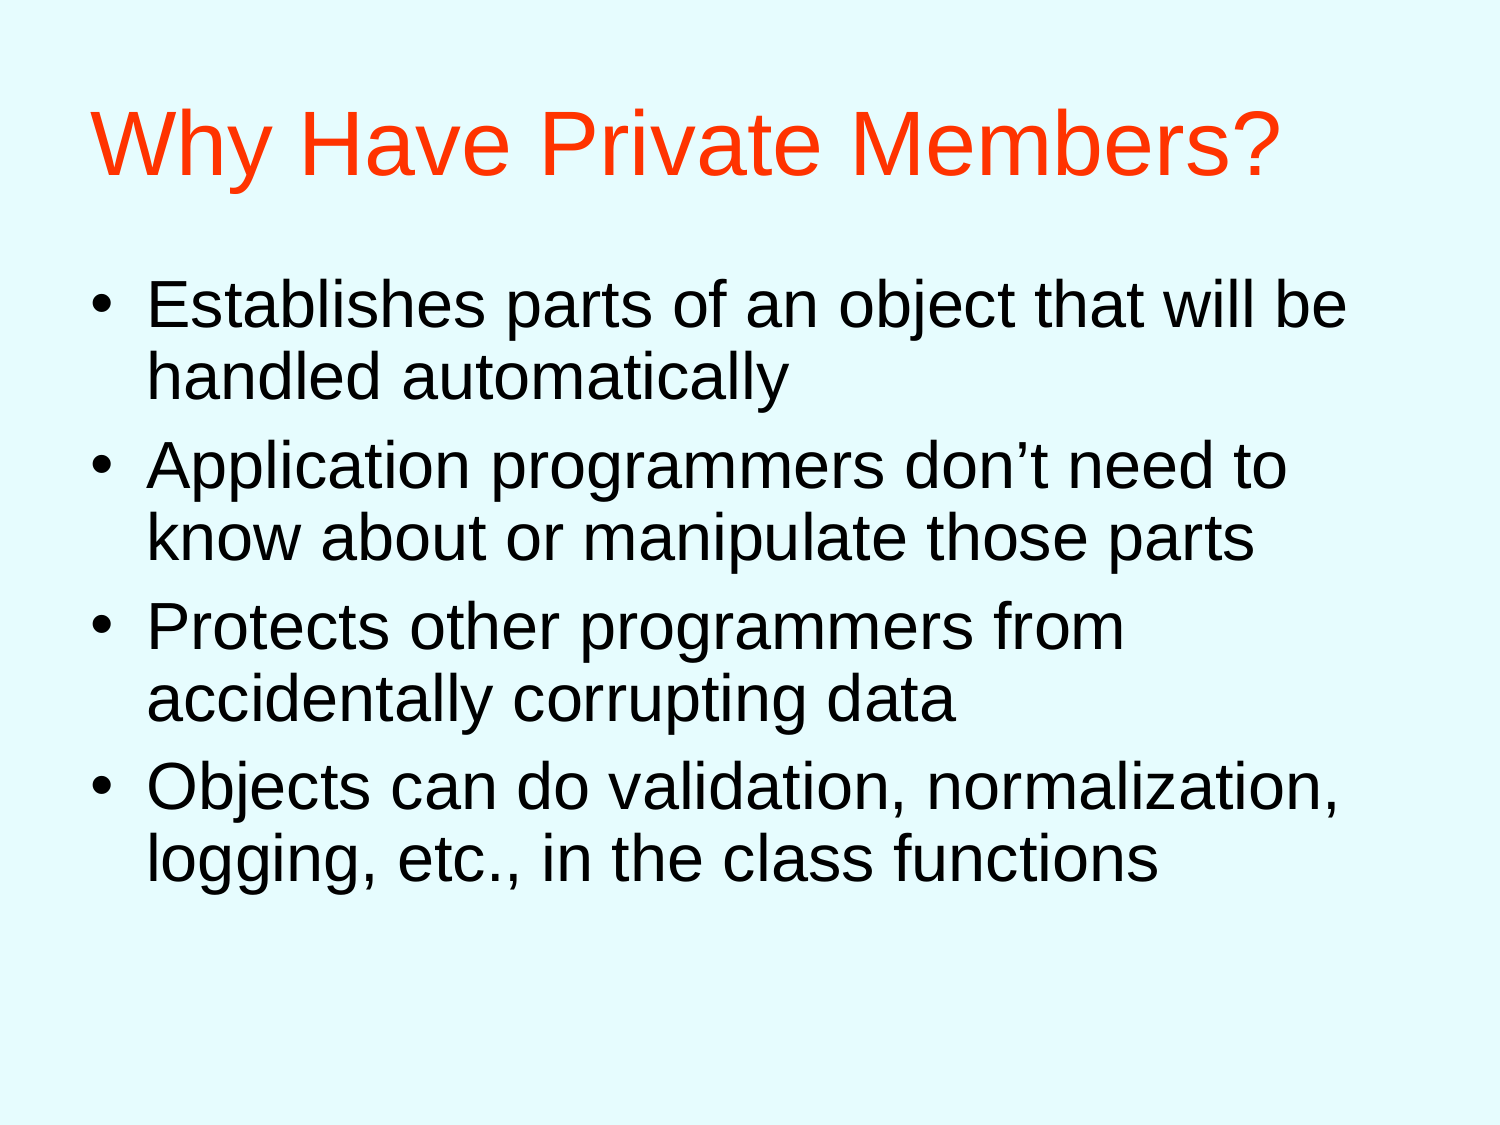

# Why Have Private Members?
Establishes parts of an object that will be handled automatically
Application programmers don’t need to know about or manipulate those parts
Protects other programmers from accidentally corrupting data
Objects can do validation, normalization, logging, etc., in the class functions